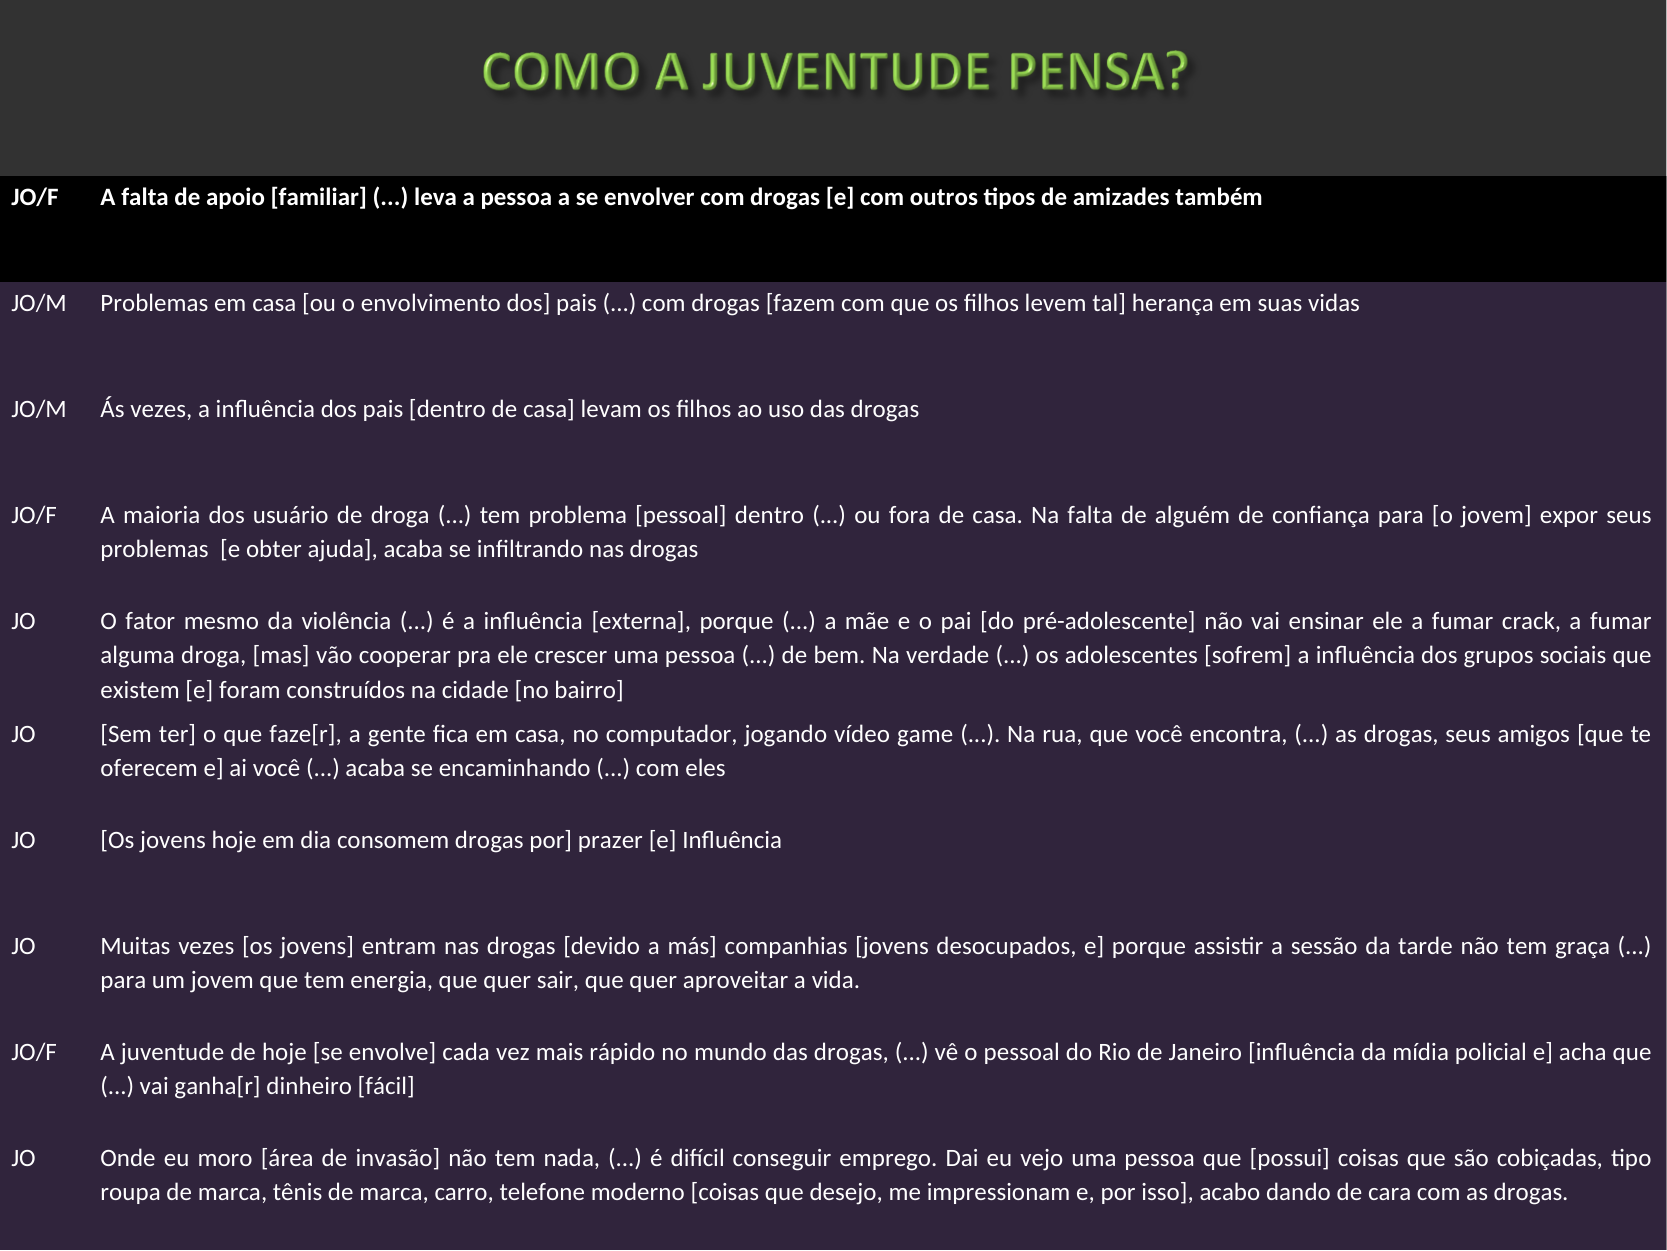

| JO/F | A falta de apoio [familiar] (...) leva a pessoa a se envolver com drogas [e] com outros tipos de amizades também |
| --- | --- |
| JO/M | Problemas em casa [ou o envolvimento dos] pais (...) com drogas [fazem com que os filhos levem tal] herança em suas vidas |
| JO/M | Ás vezes, a influência dos pais [dentro de casa] levam os filhos ao uso das drogas |
| JO/F | A maioria dos usuário de droga (...) tem problema [pessoal] dentro (...) ou fora de casa. Na falta de alguém de confiança para [o jovem] expor seus problemas [e obter ajuda], acaba se infiltrando nas drogas |
| JO | O fator mesmo da violência (...) é a influência [externa], porque (...) a mãe e o pai [do pré-adolescente] não vai ensinar ele a fumar crack, a fumar alguma droga, [mas] vão cooperar pra ele crescer uma pessoa (...) de bem. Na verdade (...) os adolescentes [sofrem] a influência dos grupos sociais que existem [e] foram construídos na cidade [no bairro] |
| JO | [Sem ter] o que faze[r], a gente fica em casa, no computador, jogando vídeo game (...). Na rua, que você encontra, (...) as drogas, seus amigos [que te oferecem e] ai você (...) acaba se encaminhando (...) com eles |
| JO | [Os jovens hoje em dia consomem drogas por] prazer [e] Influência |
| JO | Muitas vezes [os jovens] entram nas drogas [devido a más] companhias [jovens desocupados, e] porque assistir a sessão da tarde não tem graça (...) para um jovem que tem energia, que quer sair, que quer aproveitar a vida. |
| JO/F | A juventude de hoje [se envolve] cada vez mais rápido no mundo das drogas, (...) vê o pessoal do Rio de Janeiro [influência da mídia policial e] acha que (...) vai ganha[r] dinheiro [fácil] |
| JO | Onde eu moro [área de invasão] não tem nada, (...) é difícil conseguir emprego. Dai eu vejo uma pessoa que [possui] coisas que são cobiçadas, tipo roupa de marca, tênis de marca, carro, telefone moderno [coisas que desejo, me impressionam e, por isso], acabo dando de cara com as drogas. |